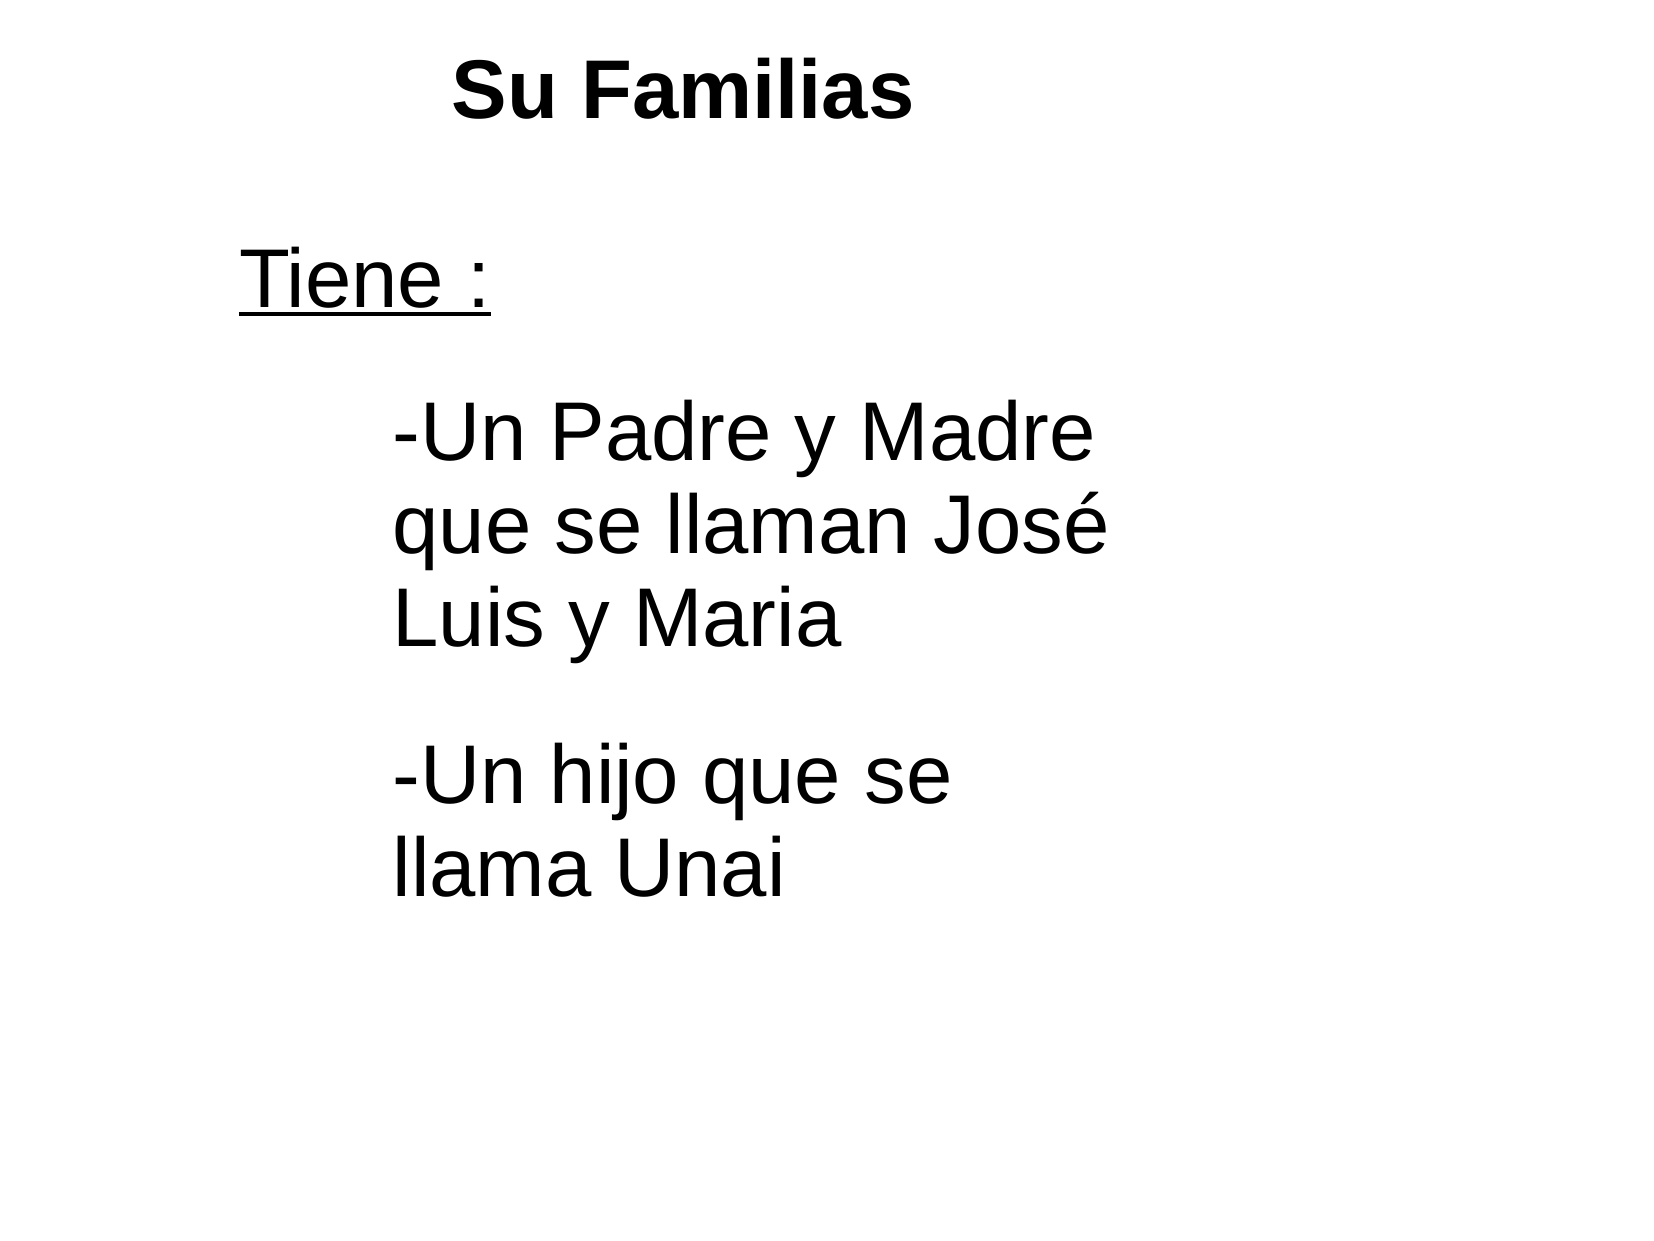

Su Familias
Tiene :
-Un Padre y Madre que se llaman José Luis y Maria
-Un hijo que se llama Unai